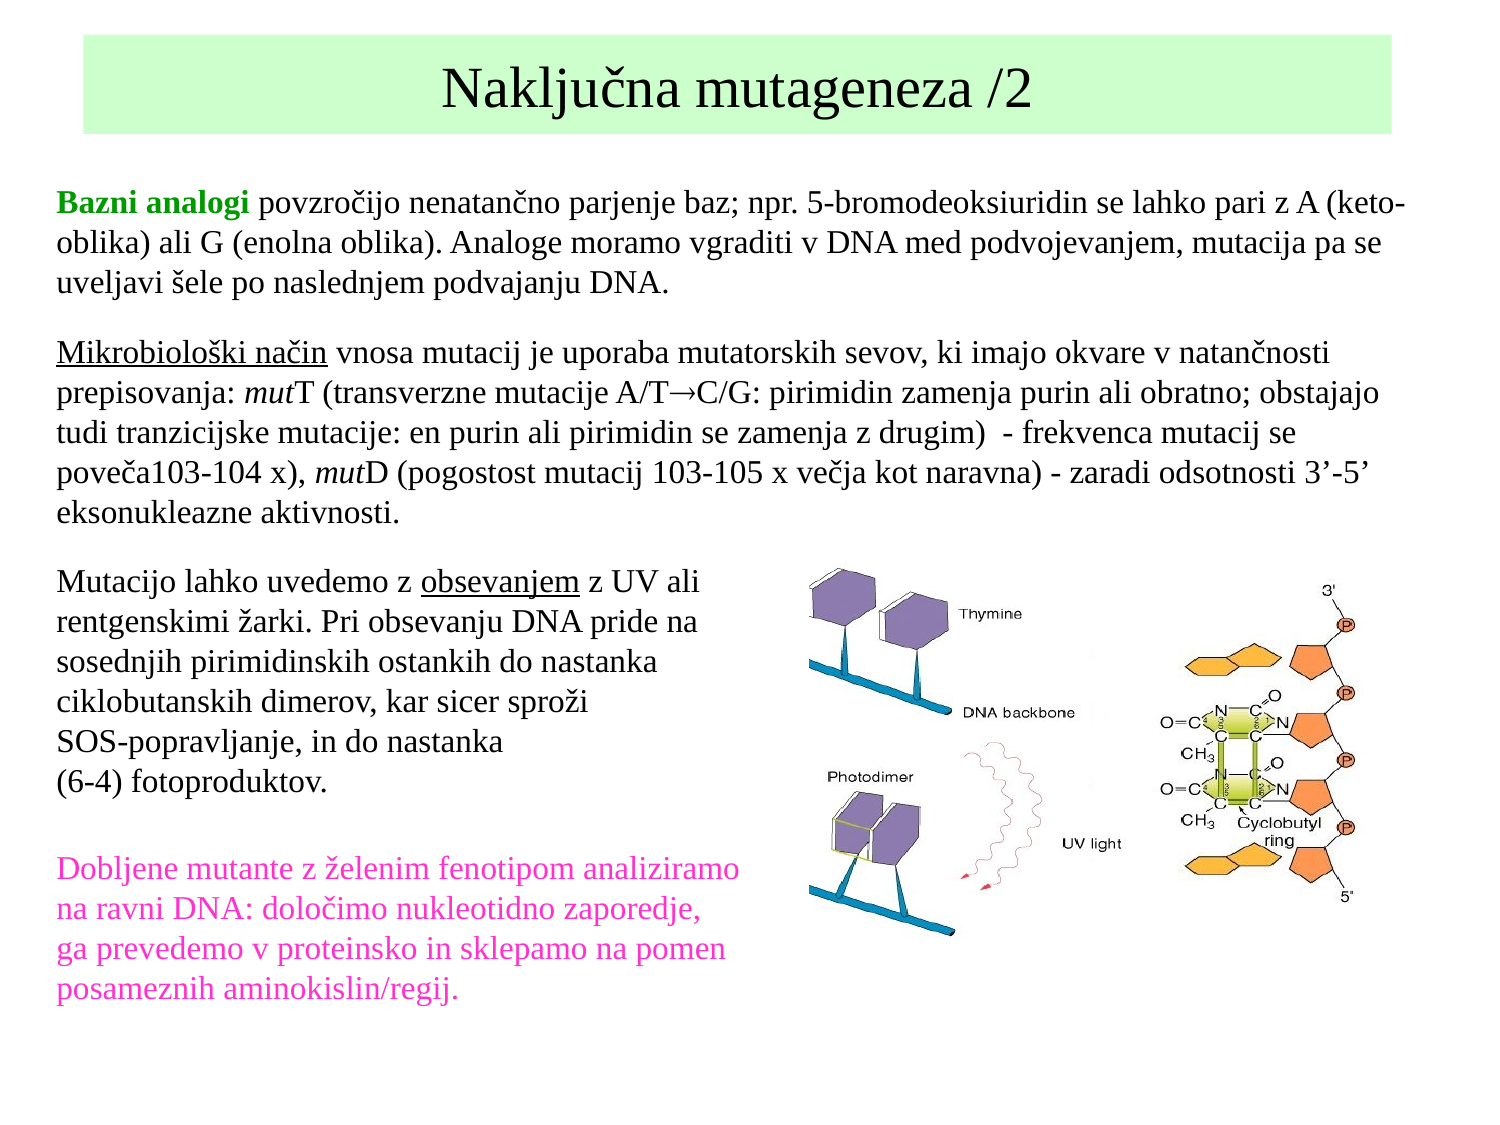

# Naključna mutageneza /2
Bazni analogi povzročijo nenatančno parjenje baz; npr. 5-bromodeoksiuridin se lahko pari z A (keto-oblika) ali G (enolna oblika). Analoge moramo vgraditi v DNA med podvojevanjem, mutacija pa se uveljavi šele po naslednjem podvajanju DNA.
Mikrobiološki način vnosa mutacij je uporaba mutatorskih sevov, ki imajo okvare v natančnosti prepisovanja: mutT (transverzne mutacije A/TC/G: pirimidin zamenja purin ali obratno; obstajajo tudi tranzicijske mutacije: en purin ali pirimidin se zamenja z drugim) - frekvenca mutacij se poveča103-104 x), mutD (pogostost mutacij 103-105 x večja kot naravna) - zaradi odsotnosti 3’-5’ eksonukleazne aktivnosti.
Mutacijo lahko uvedemo z obsevanjem z UV ali
rentgenskimi žarki. Pri obsevanju DNA pride na
sosednjih pirimidinskih ostankih do nastanka
ciklobutanskih dimerov, kar sicer sproži
SOS-popravljanje, in do nastanka
(6-4) fotoproduktov.
Dobljene mutante z želenim fenotipom analiziramo
na ravni DNA: določimo nukleotidno zaporedje,
ga prevedemo v proteinsko in sklepamo na pomen
posameznih aminokislin/regij.